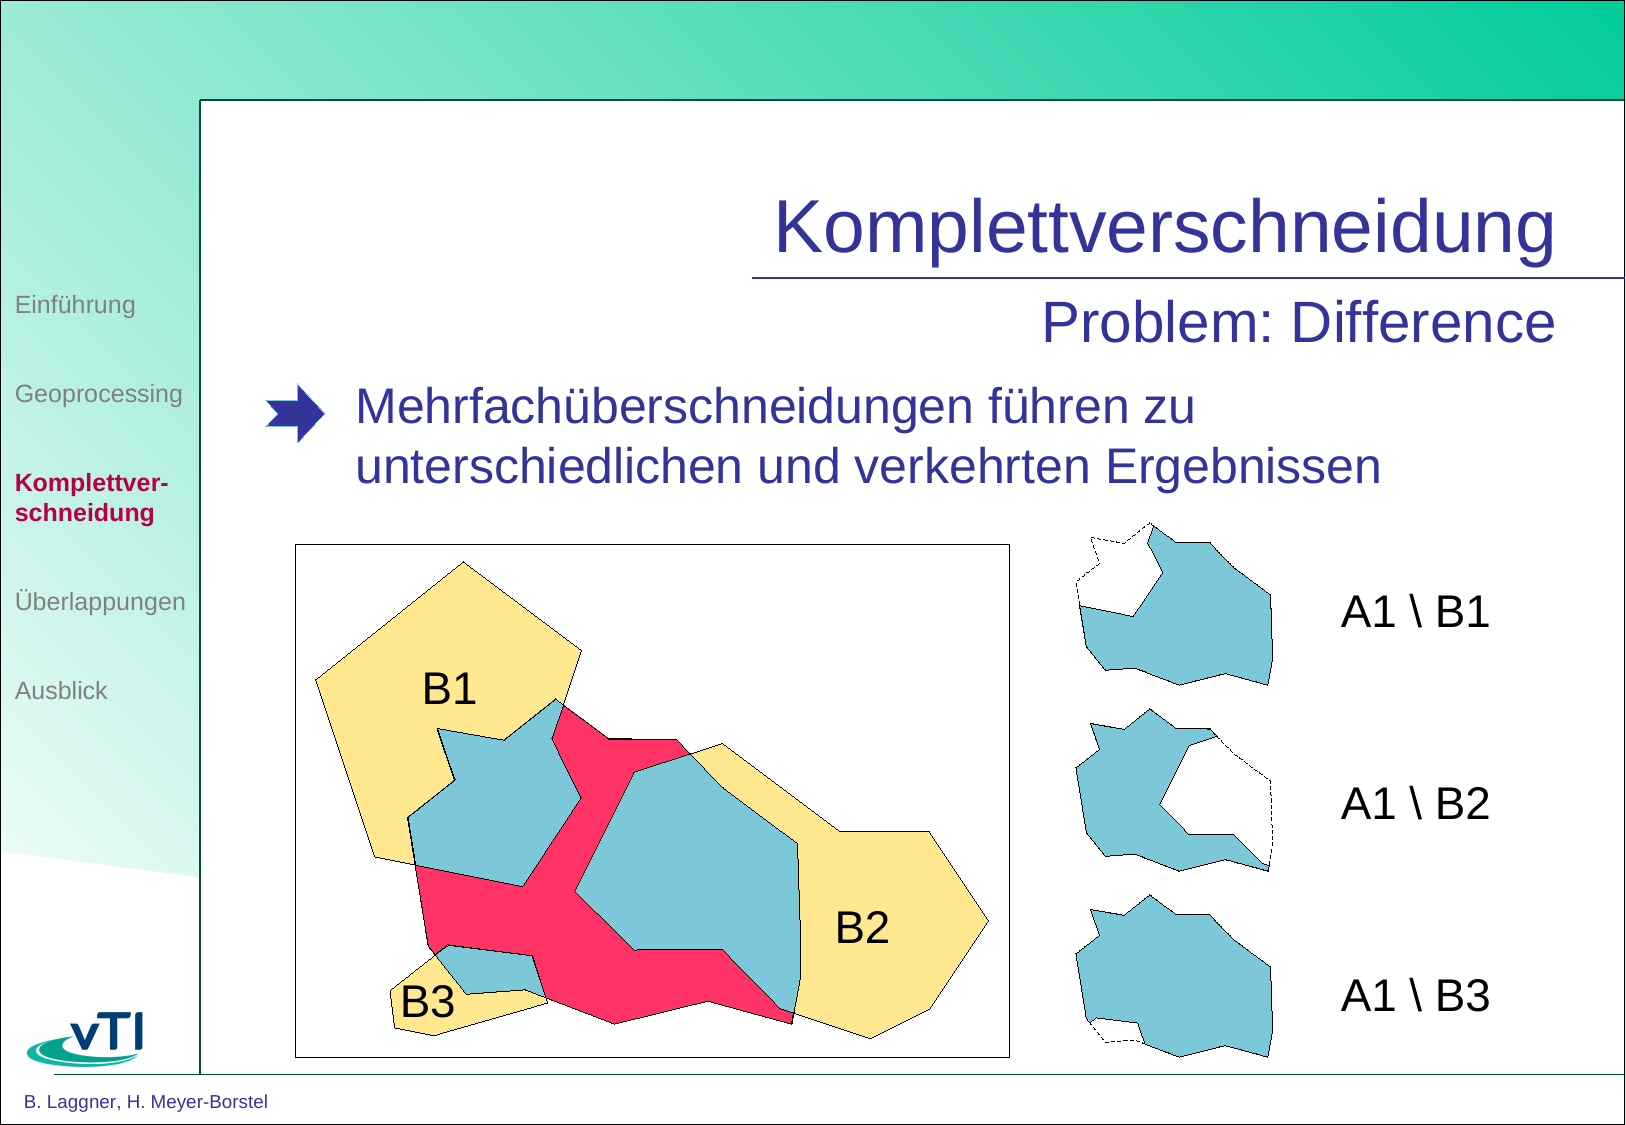

Komplettverschneidung
Problem: Difference
Einführung
Geoprocessing
Komplettver-schneidung
Überlappungen
Ausblick
Mehrfachüberschneidungen führen zu unterschiedlichen und verkehrten Ergebnissen
A1 \ B1
B1
A1 \ B2
B2
A1
A1 \ B3
B3